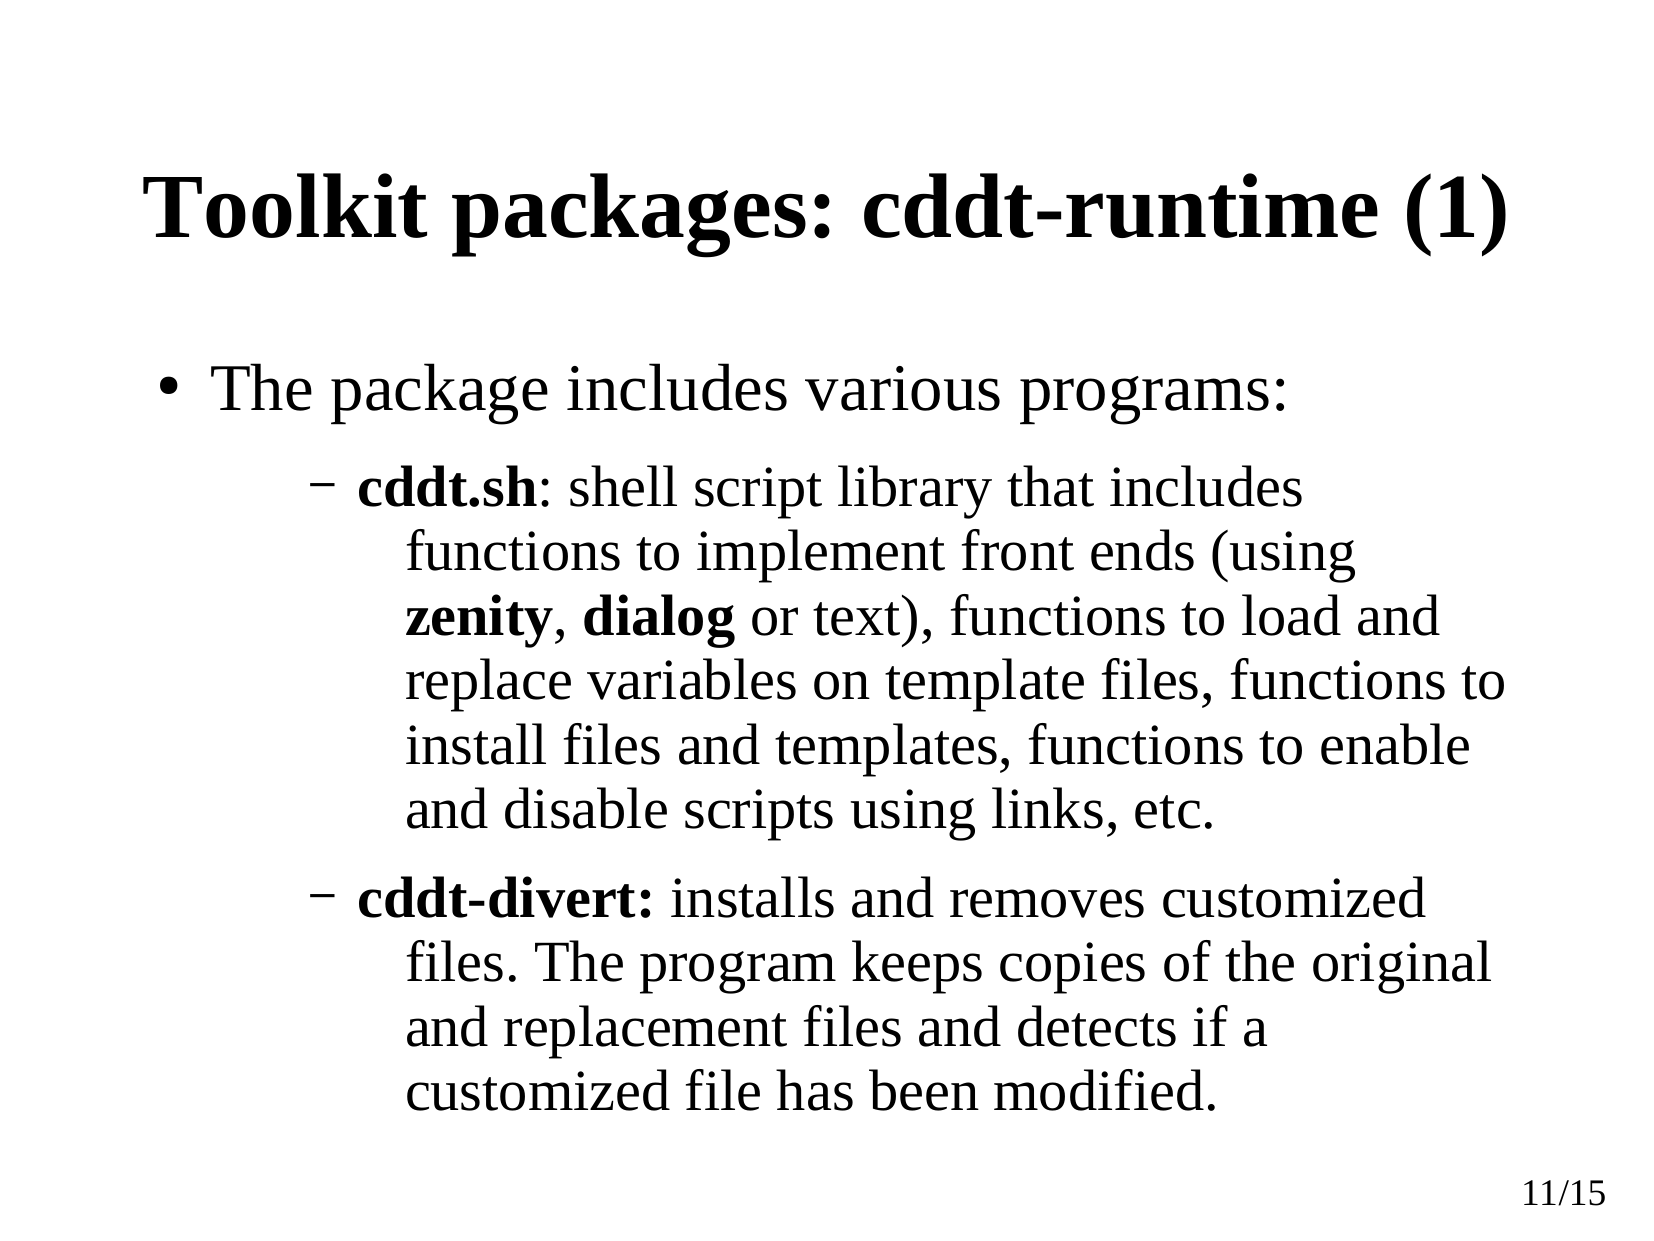

# Toolkit packages: cddt-runtime (1)
The package includes various programs:
cddt.sh: shell script library that includes functions to implement front ends (using zenity, dialog or text), functions to load and replace variables on template files, functions to install files and templates, functions to enable and disable scripts using links, etc.
cddt-divert: installs and removes customized files. The program keeps copies of the original and replacement files and detects if a customized file has been modified.